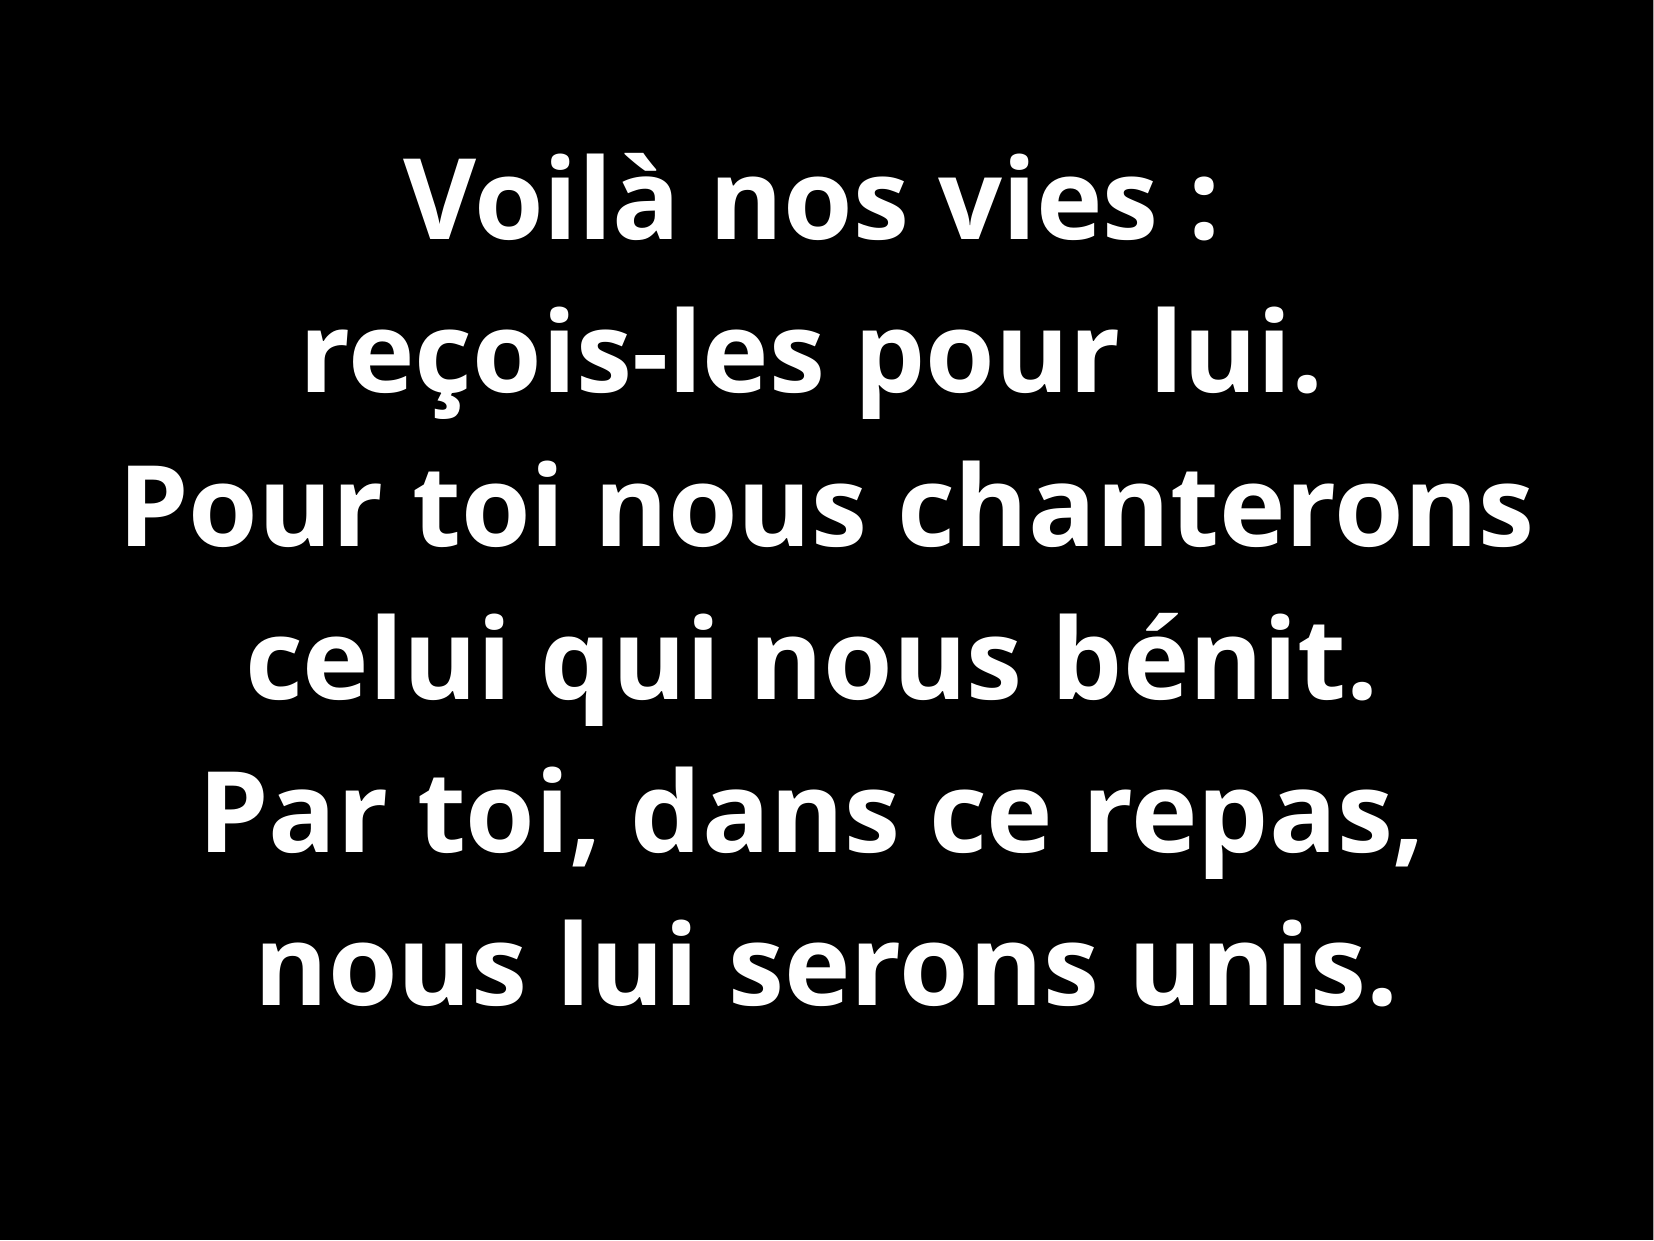

# Voilà nos vies :
reçois-les pour lui.
Pour toi nous chanterons celui qui nous bénit.
Par toi, dans ce repas,
nous lui serons unis.